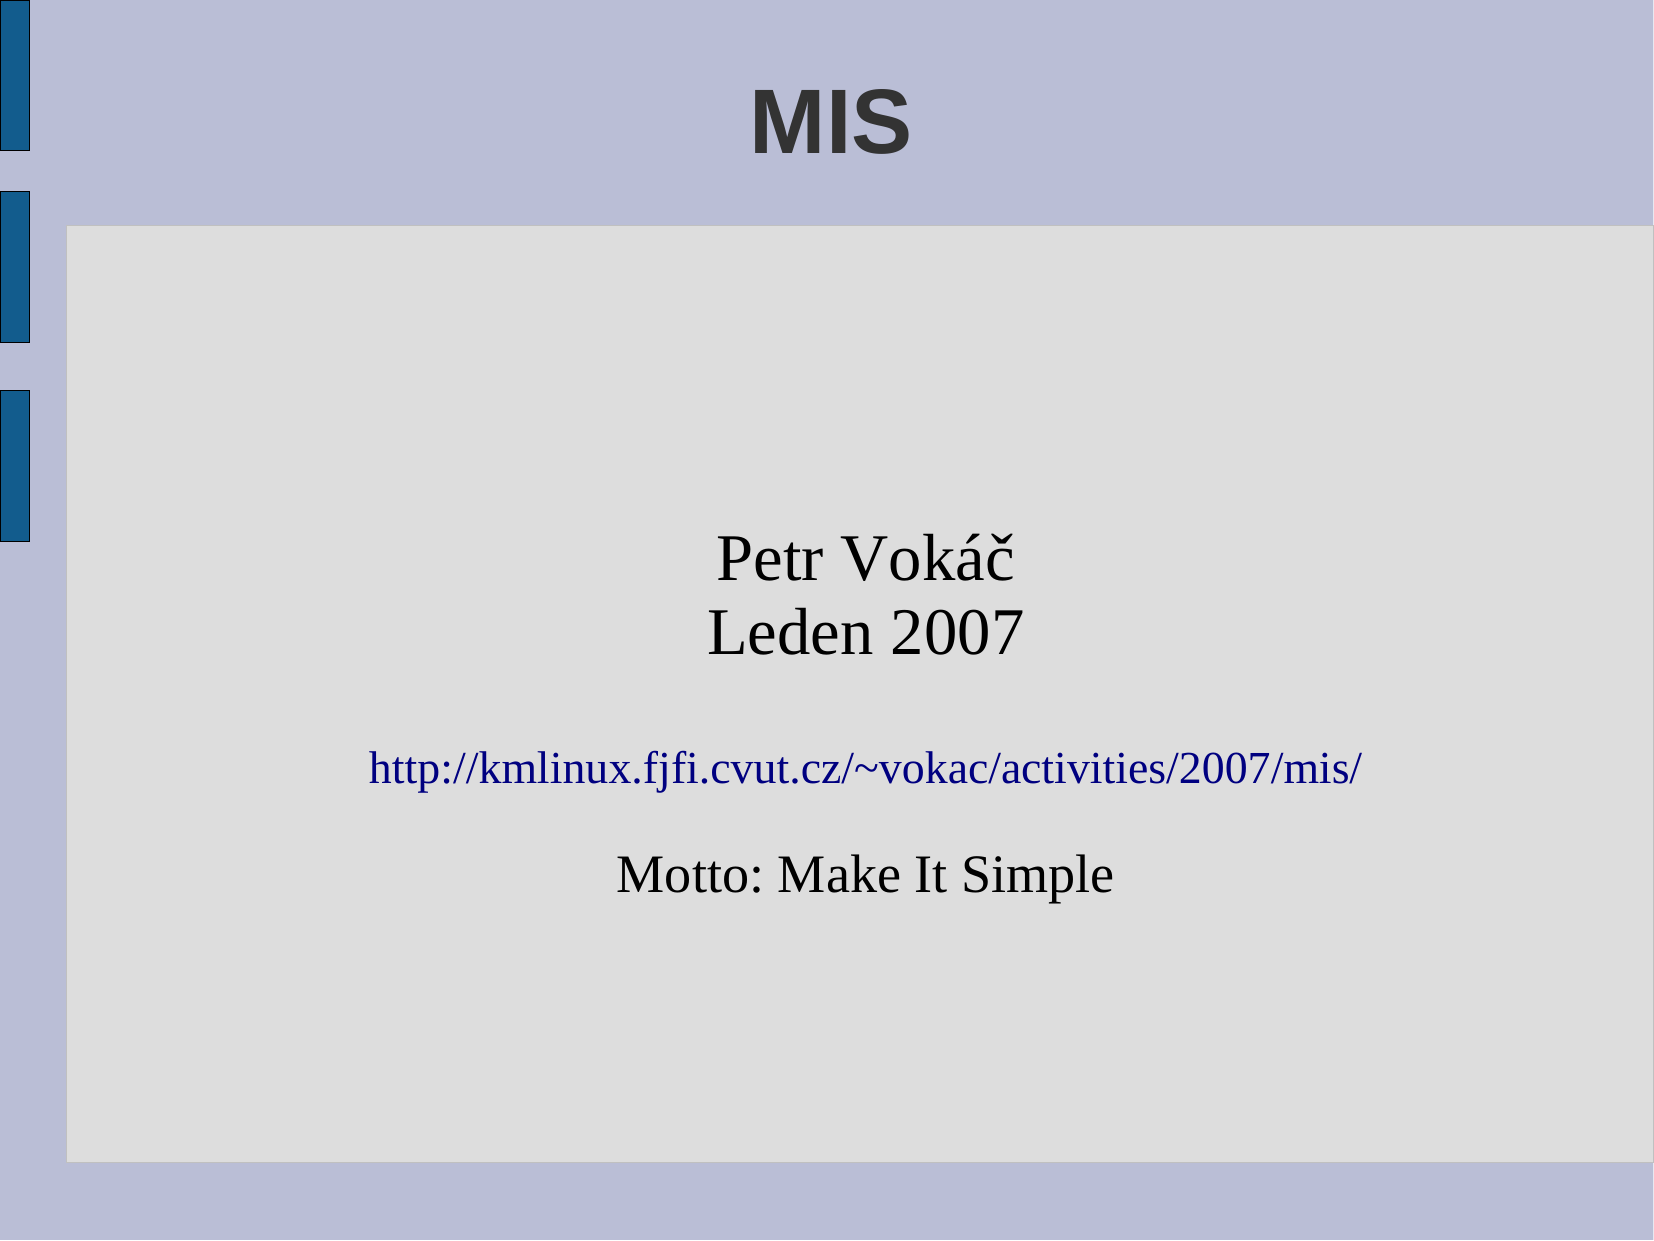

# MIS
Petr Vokáč
Leden 2007
http://kmlinux.fjfi.cvut.cz/~vokac/activities/2007/mis/
Motto: Make It Simple